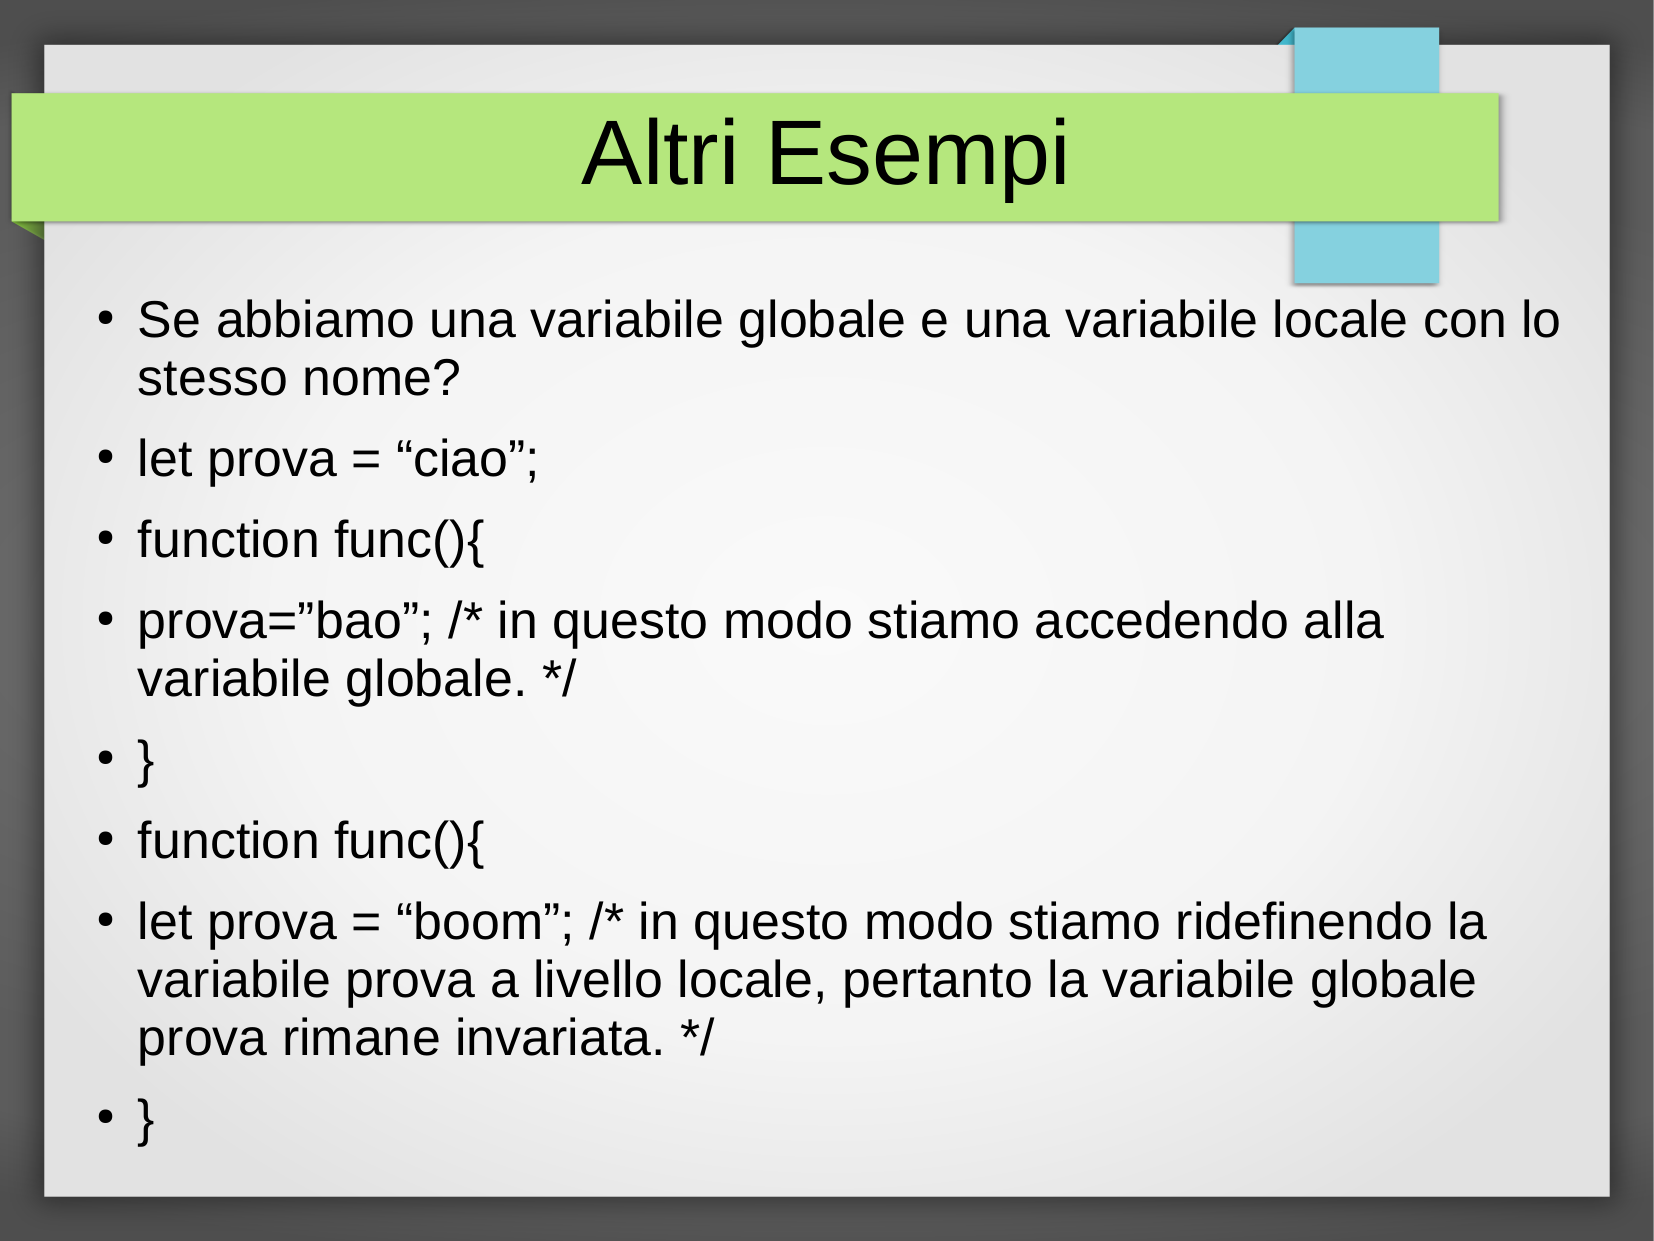

# Altri Esempi
Se abbiamo una variabile globale e una variabile locale con lo stesso nome?
let prova = “ciao”;
function func(){
prova=”bao”; /* in questo modo stiamo accedendo alla variabile globale. */
}
function func(){
let prova = “boom”; /* in questo modo stiamo ridefinendo la variabile prova a livello locale, pertanto la variabile globale prova rimane invariata. */
}